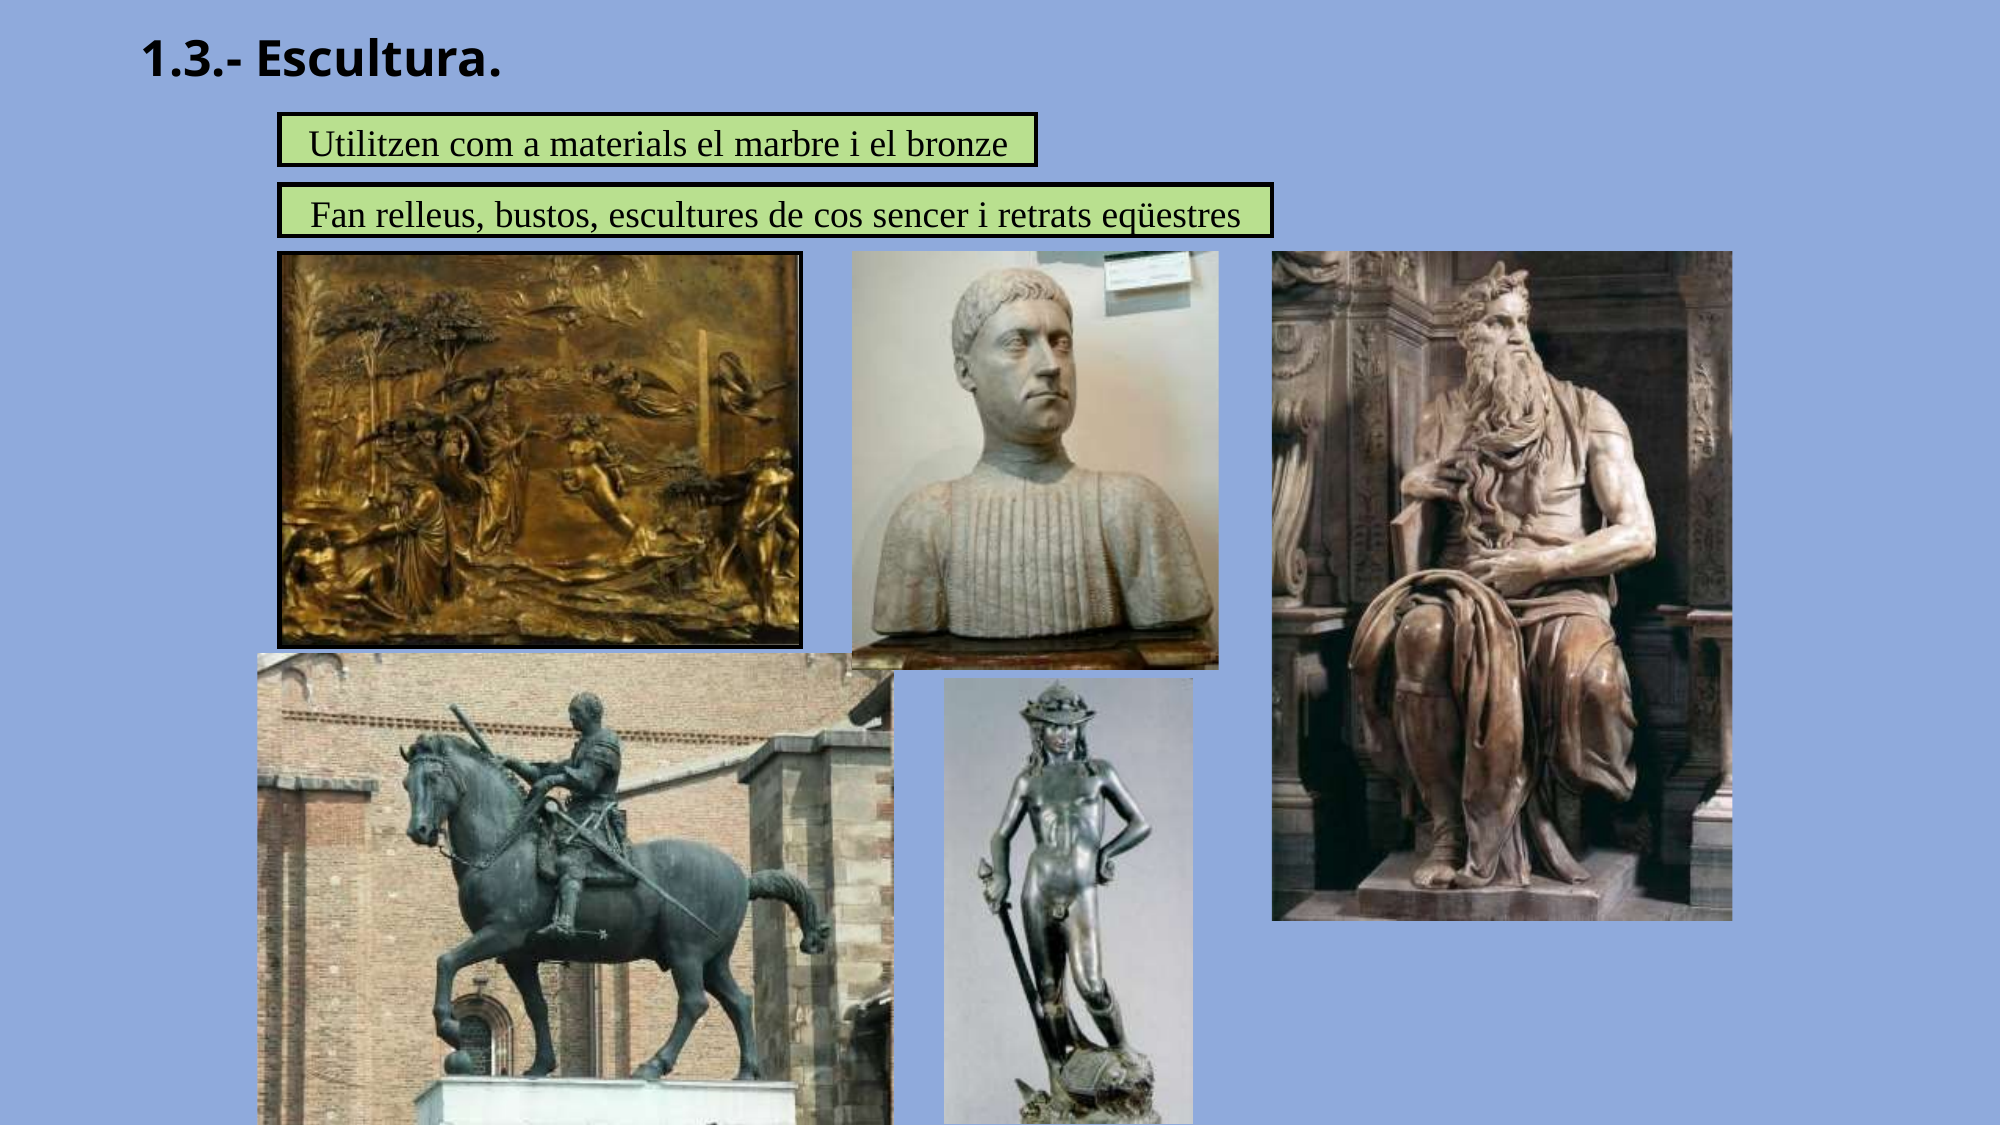

# 1.3.- Escultura.
Utilitzen com a materials el marbre i el bronze
Fan relleus, bustos, escultures de cos sencer i retrats eqüestres